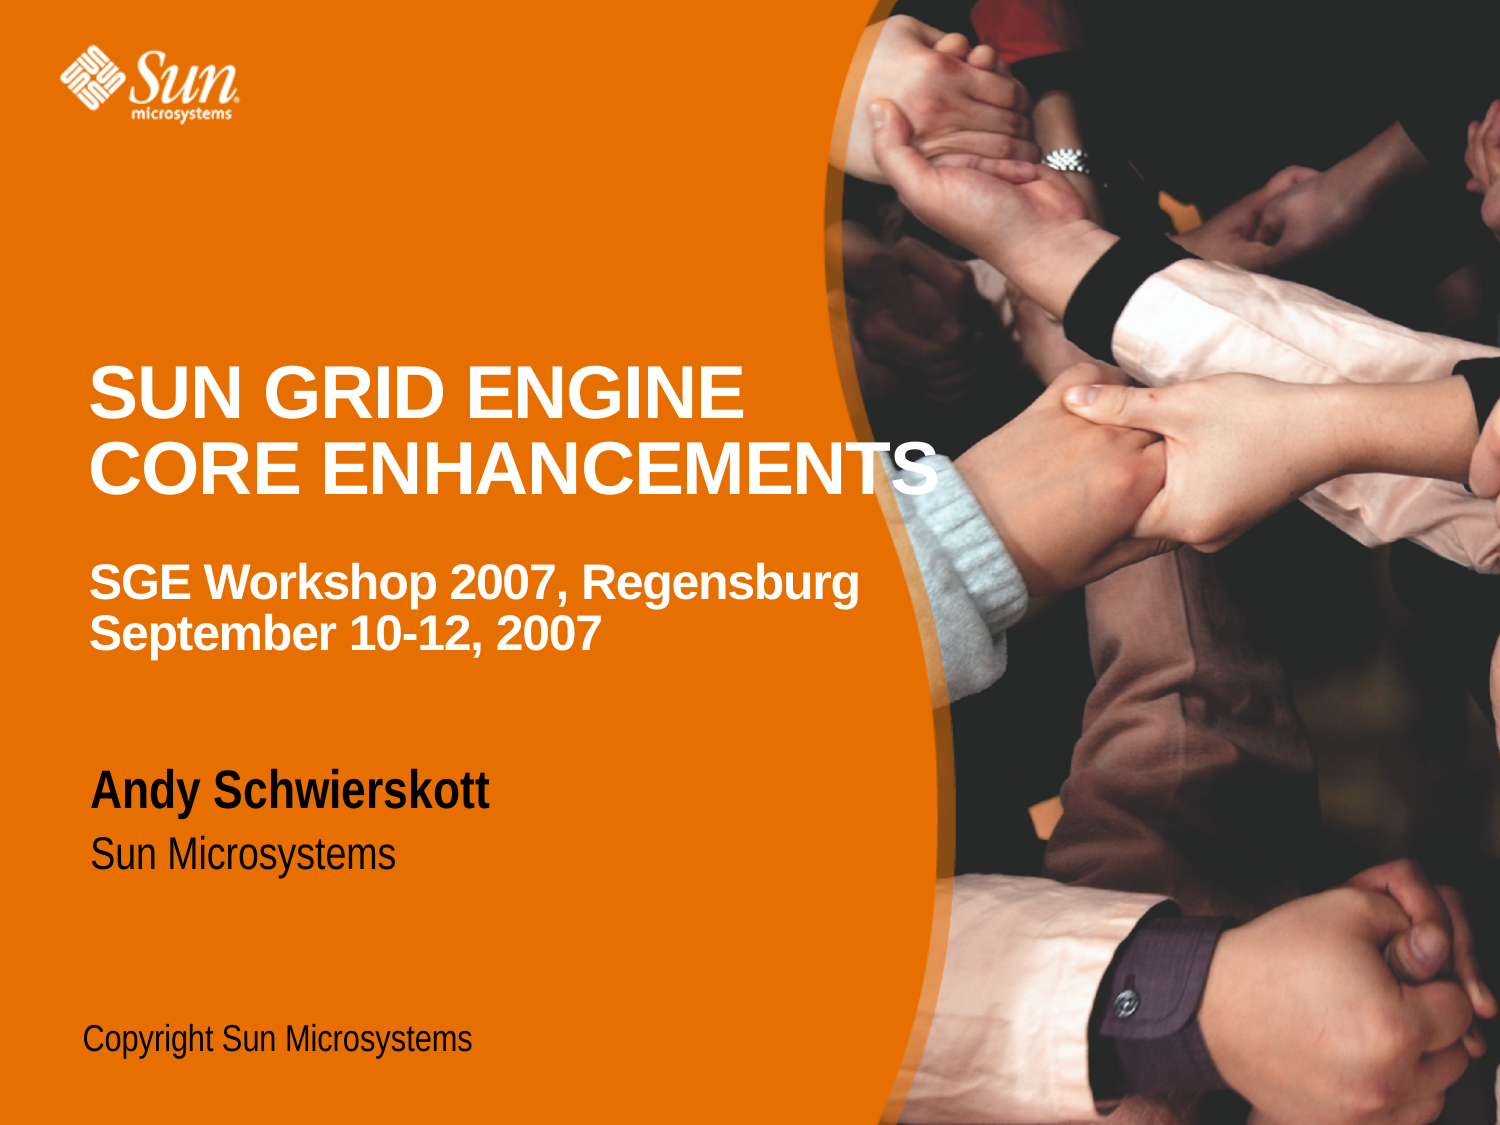

# SUN GRID ENGINE CORE ENHANCEMENTS SGE Workshop 2007, Regensburg September 10-12, 2007
Andy Schwierskott
Sun Microsystems
Copyright Sun Microsystems